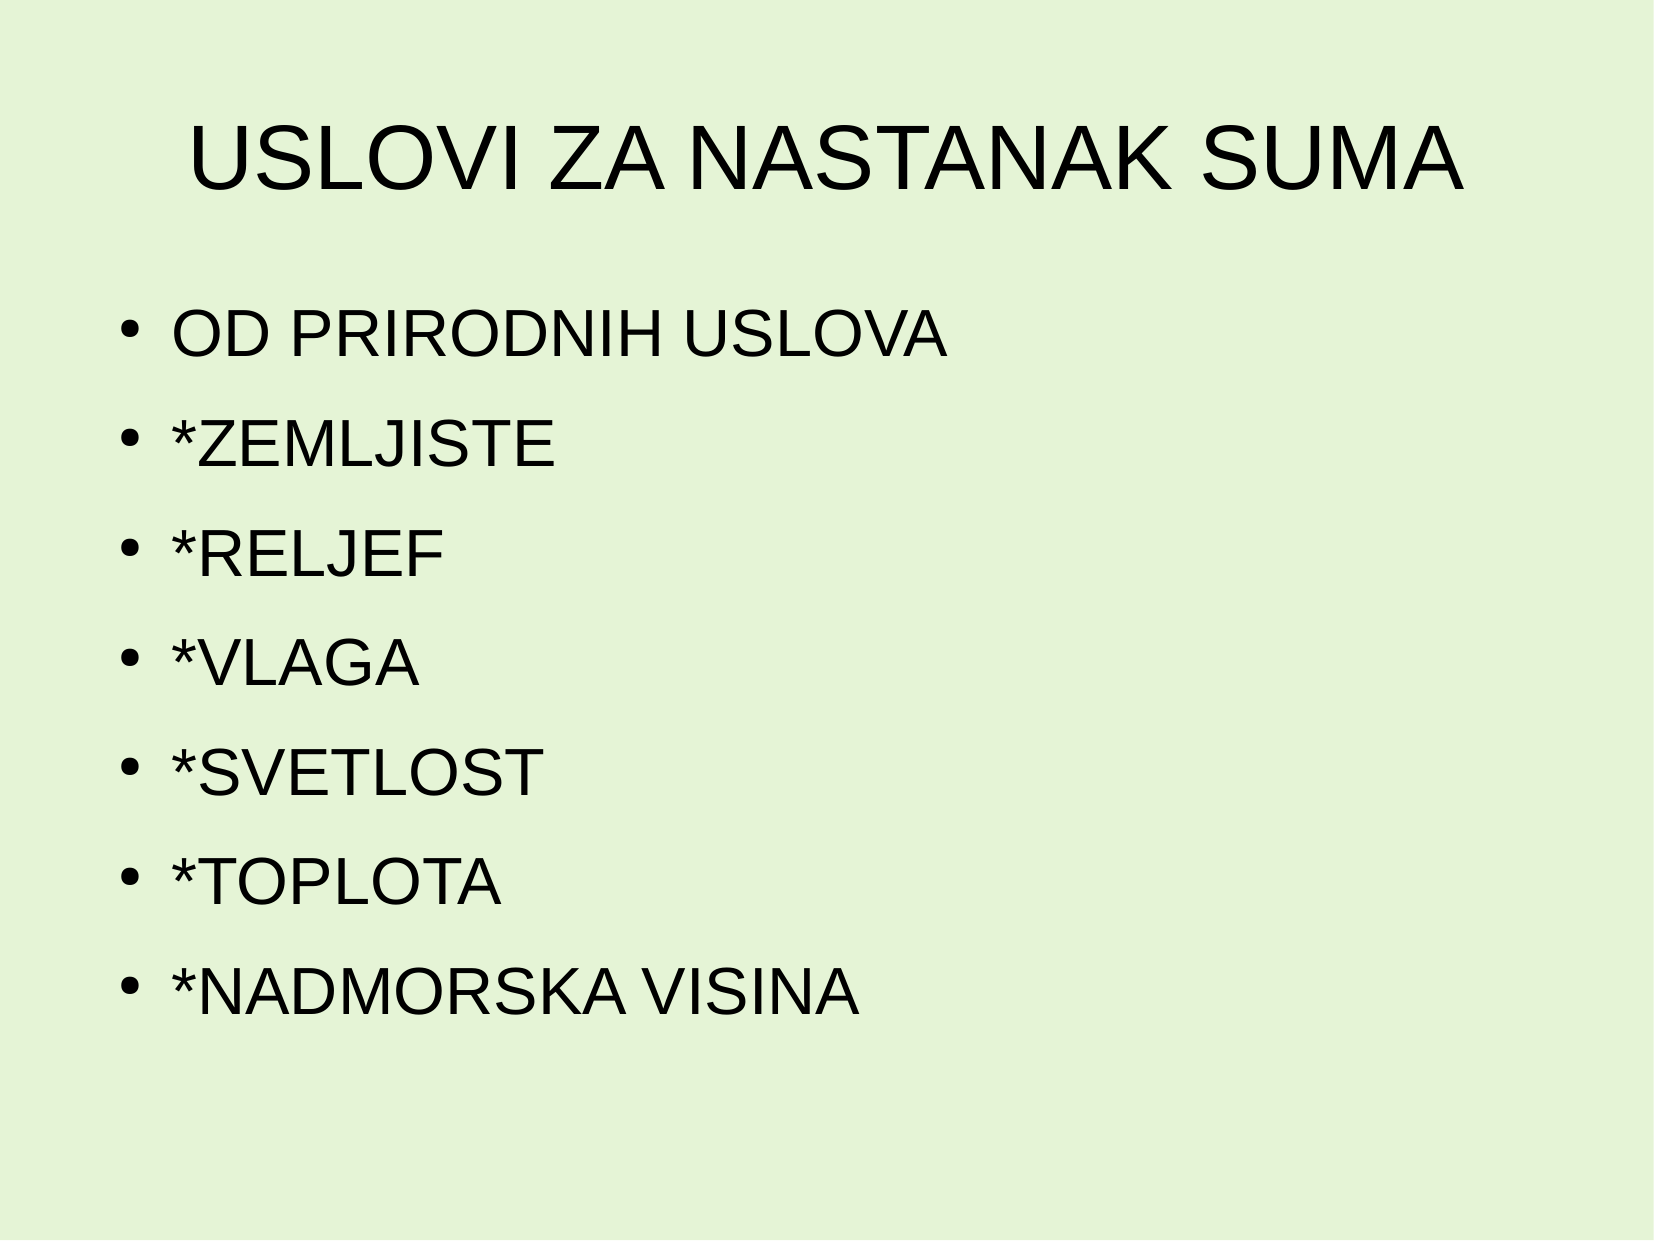

# USLOVI ZA NASTANAK SUMA
OD PRIRODNIH USLOVA
*ZEMLJISTE
*RELJEF
*VLAGA
*SVETLOST
*TOPLOTA
*NADMORSKA VISINA